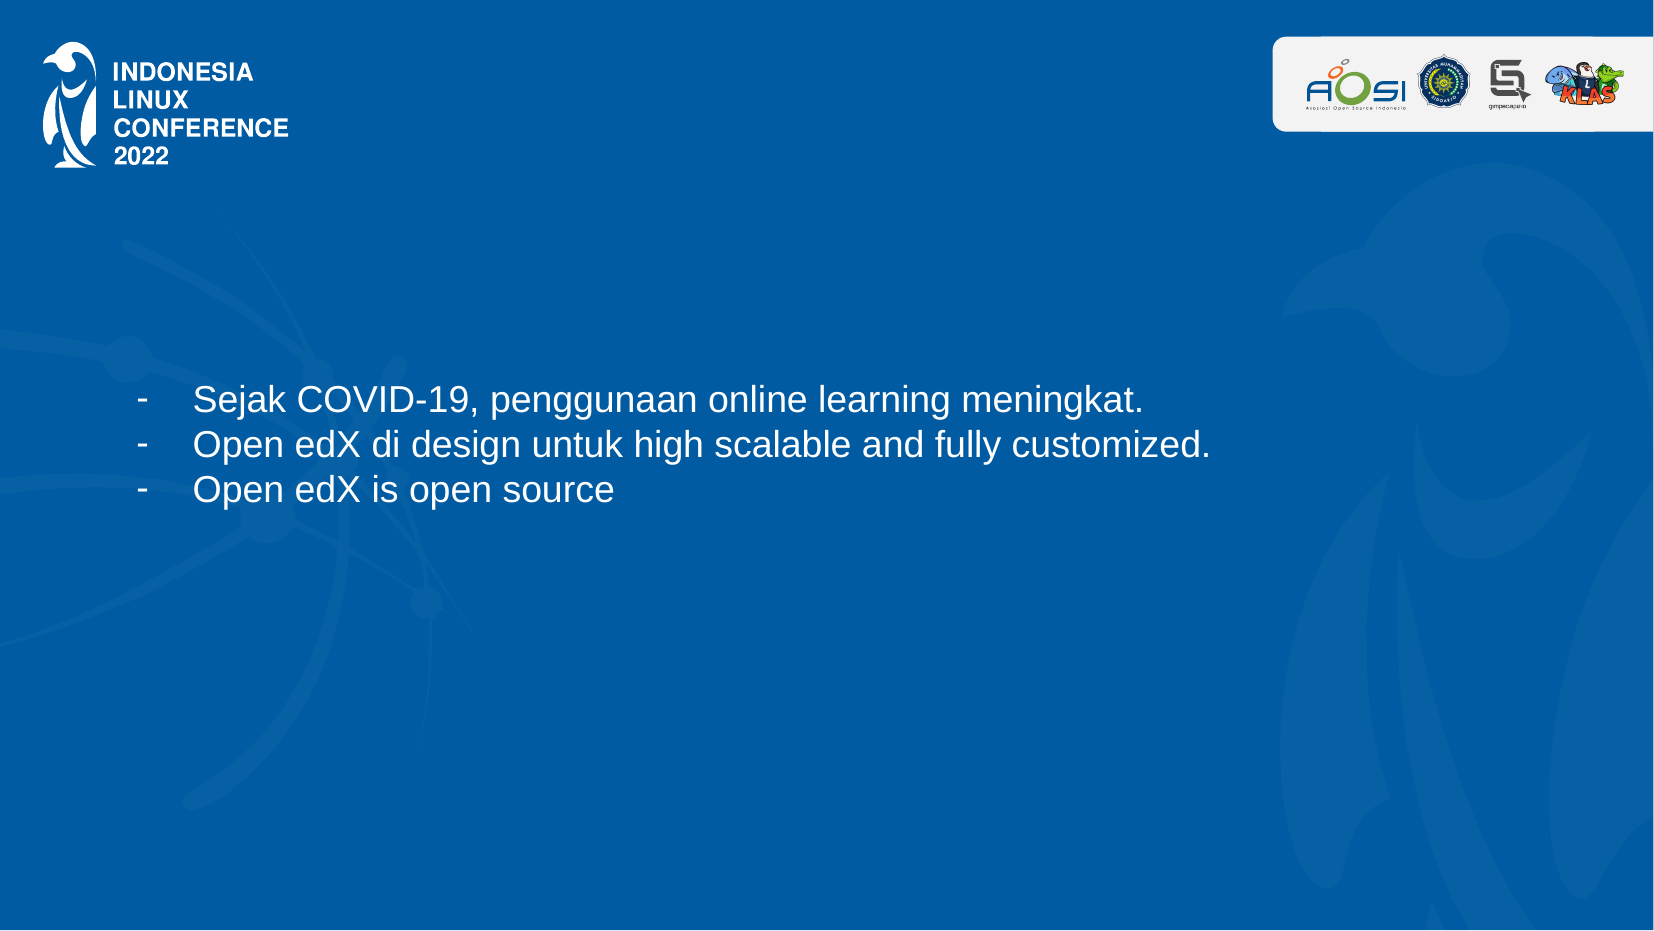

Sejak COVID-19, penggunaan online learning meningkat.
Open edX di design untuk high scalable and fully customized.
Open edX is open source